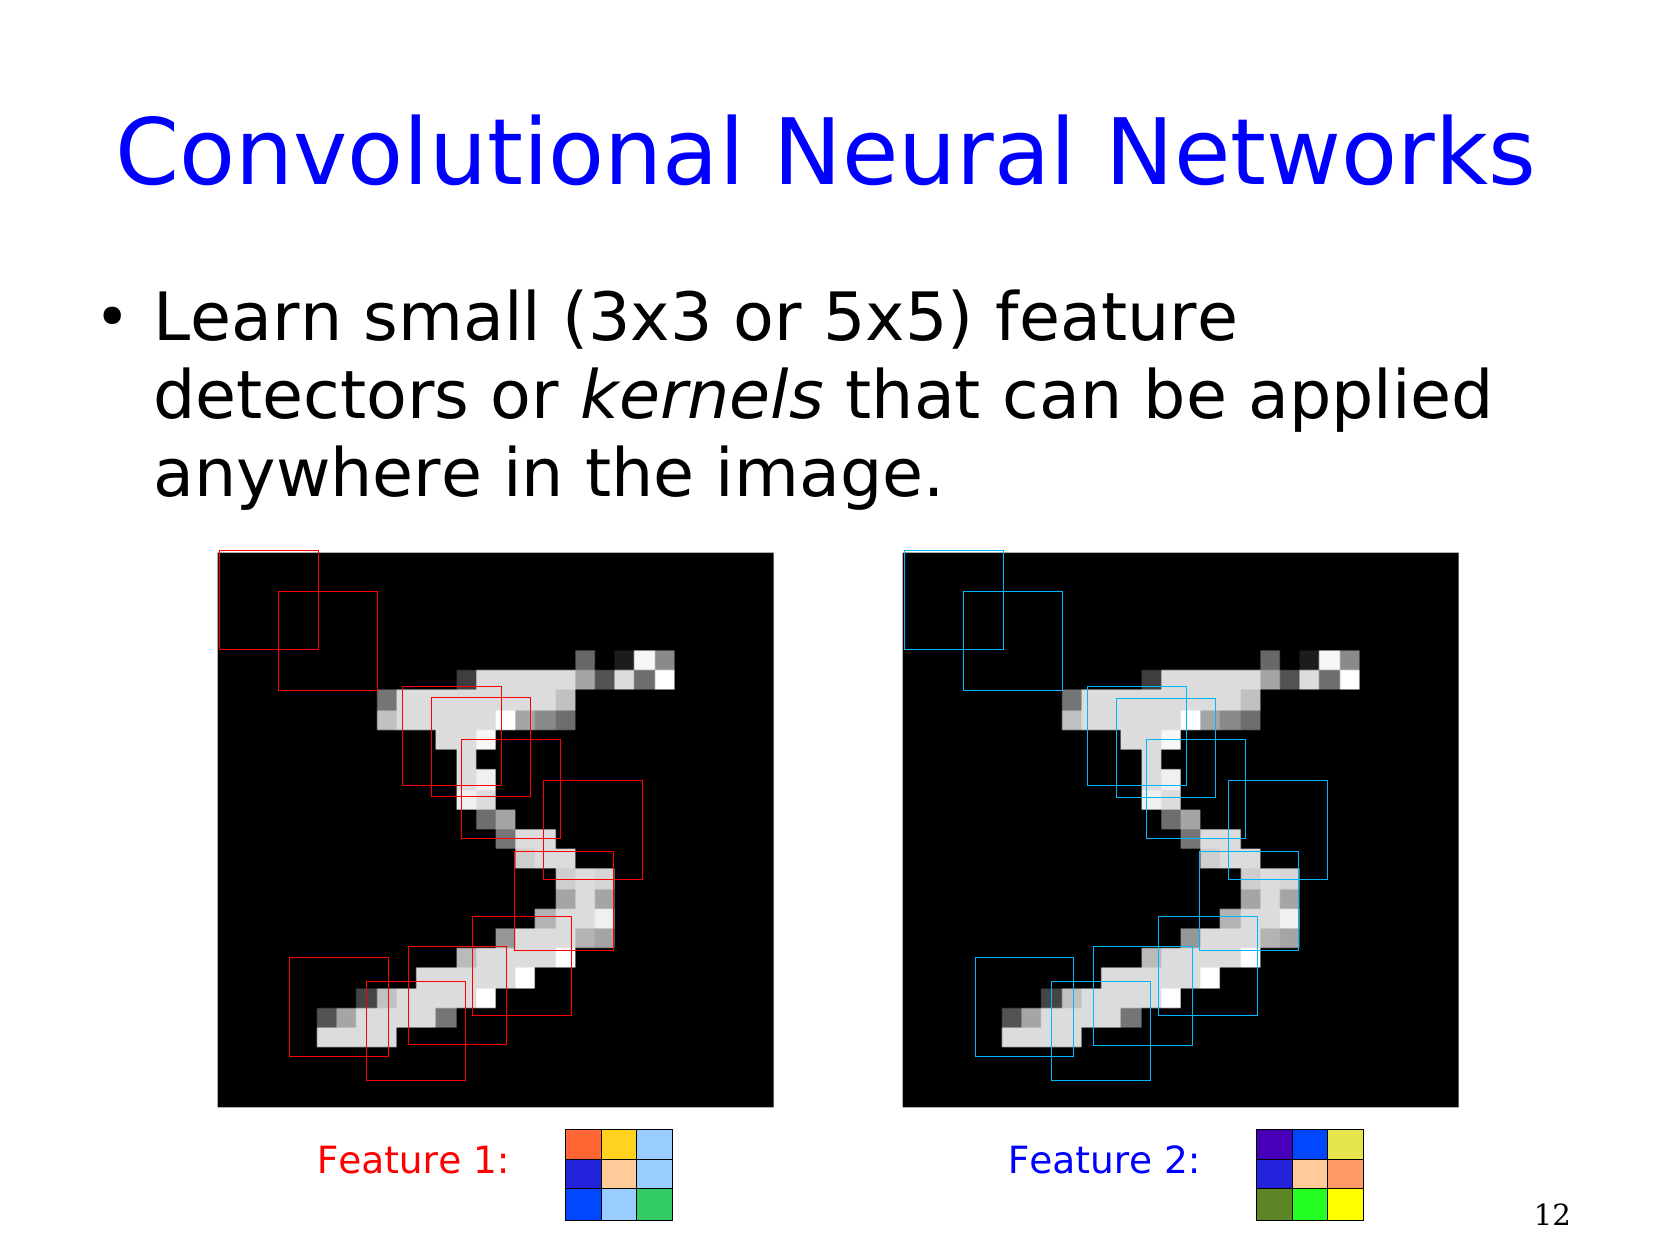

# Convolutional Neural Networks
Learn small (3x3 or 5x5) feature detectors or kernels that can be applied anywhere in the image.
Feature 1:
Feature 2:
12